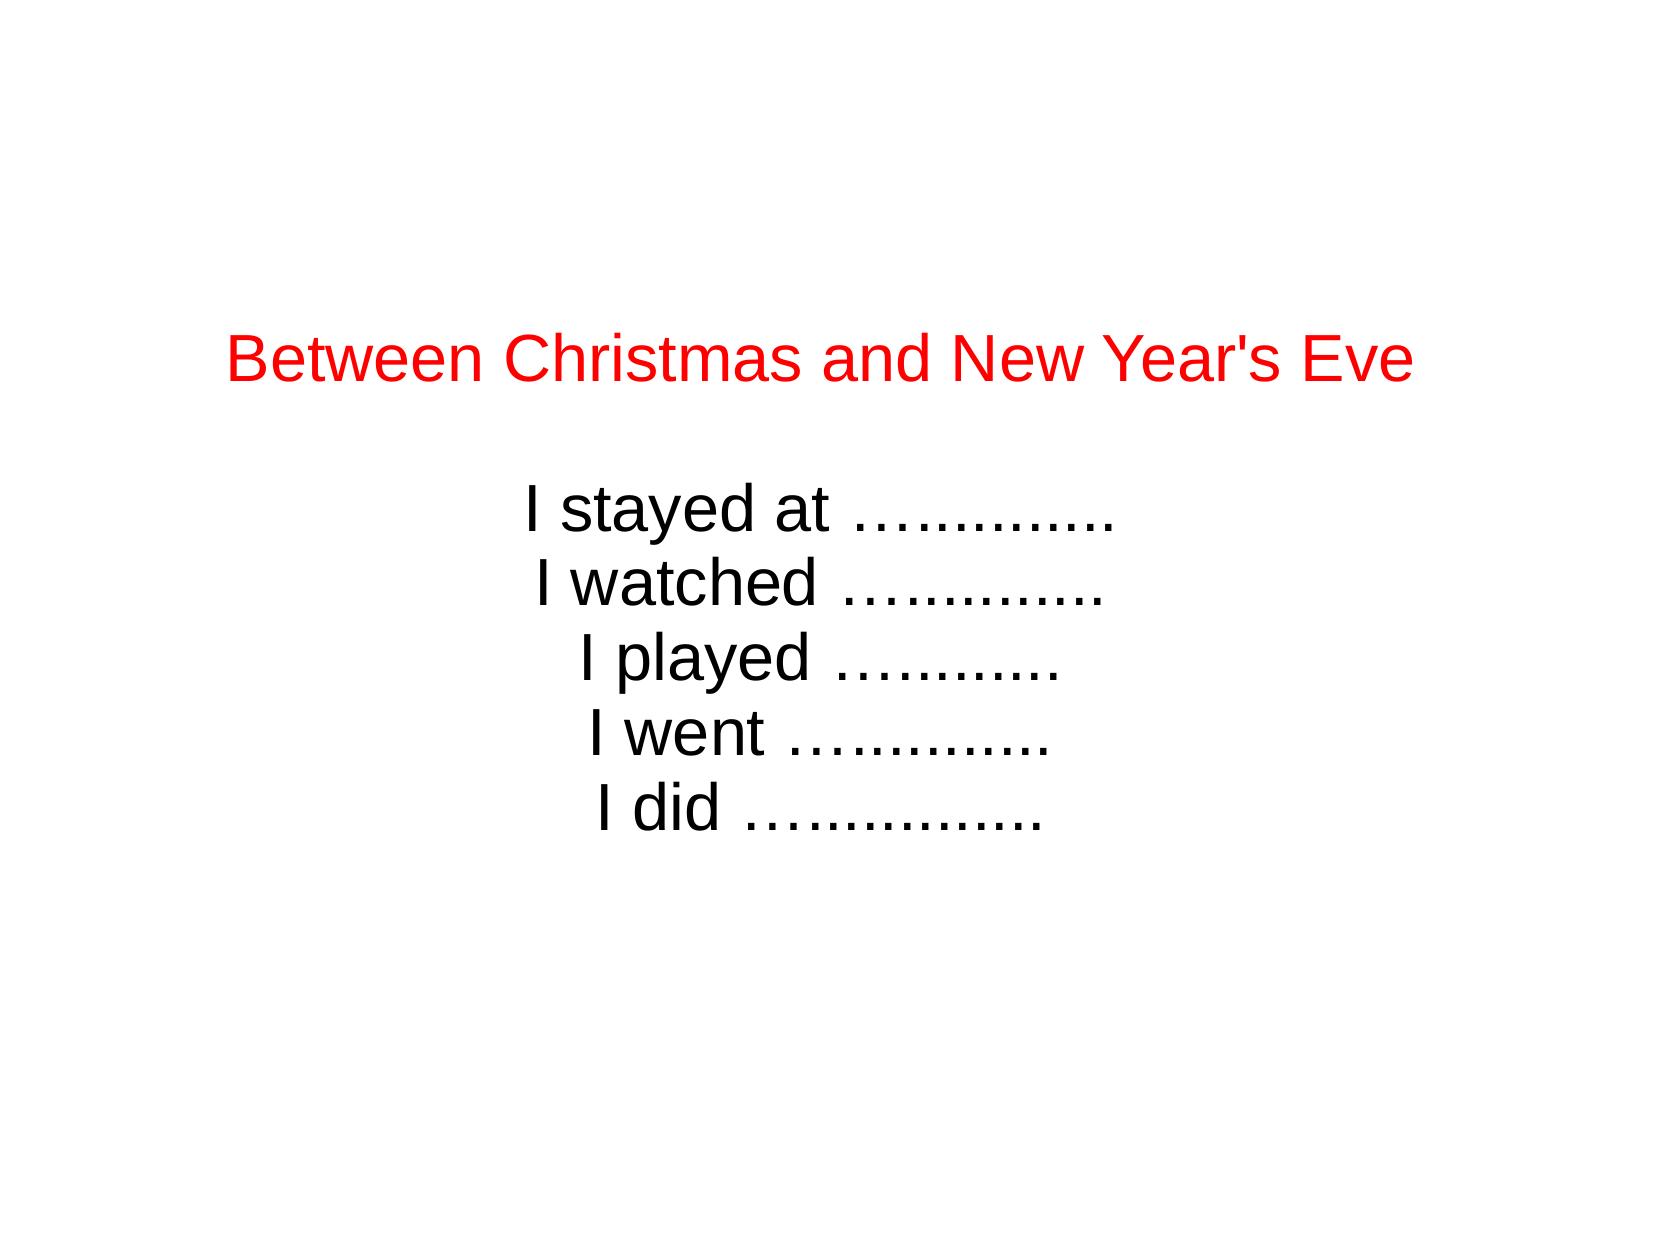

Between Christmas and New Year's Eve
I stayed at …...........
I watched …...........
I played ….........
I went …...........
I did ….............